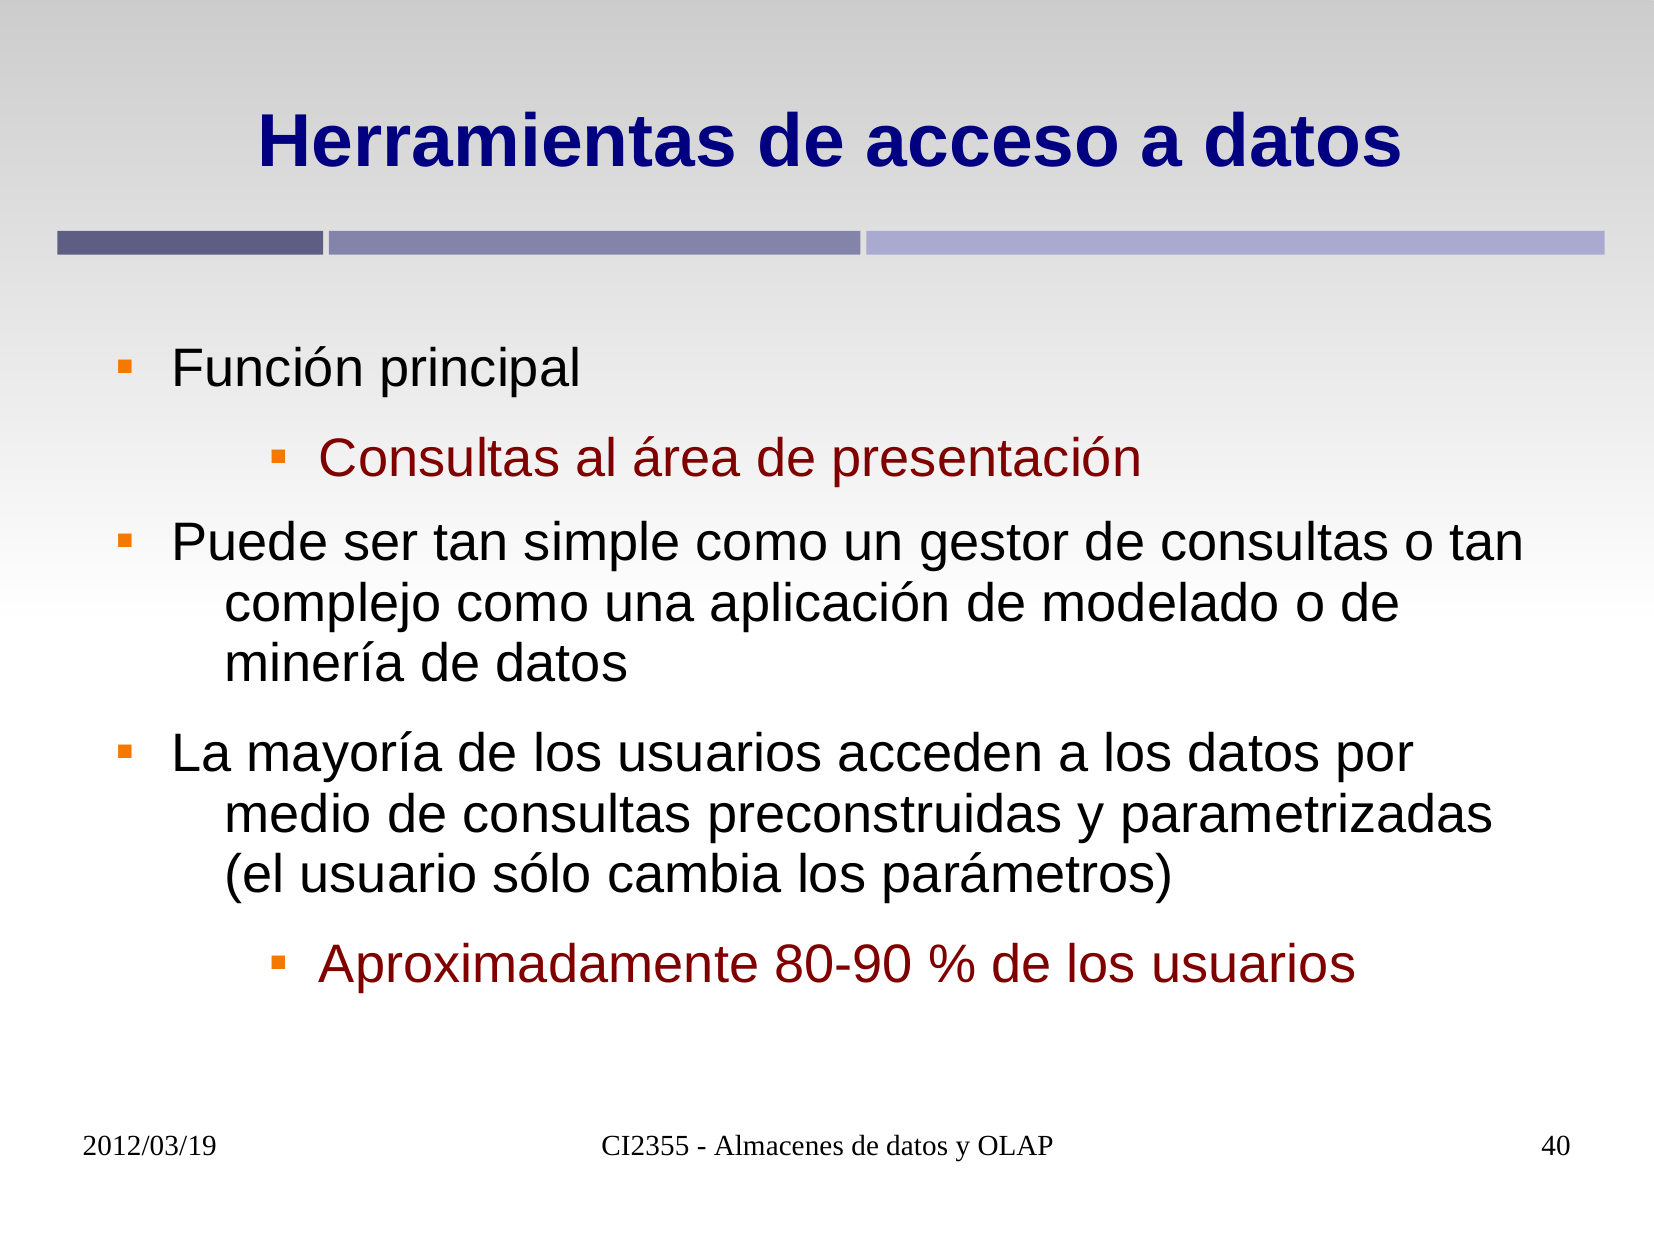

# Herramientas de acceso a datos
Función principal
Consultas al área de presentación
Puede ser tan simple como un gestor de consultas o tan complejo como una aplicación de modelado o de minería de datos
La mayoría de los usuarios acceden a los datos por medio de consultas preconstruidas y parametrizadas (el usuario sólo cambia los parámetros)
Aproximadamente 80-90 % de los usuarios
2012/03/19
CI2355 - Almacenes de datos y OLAP
40